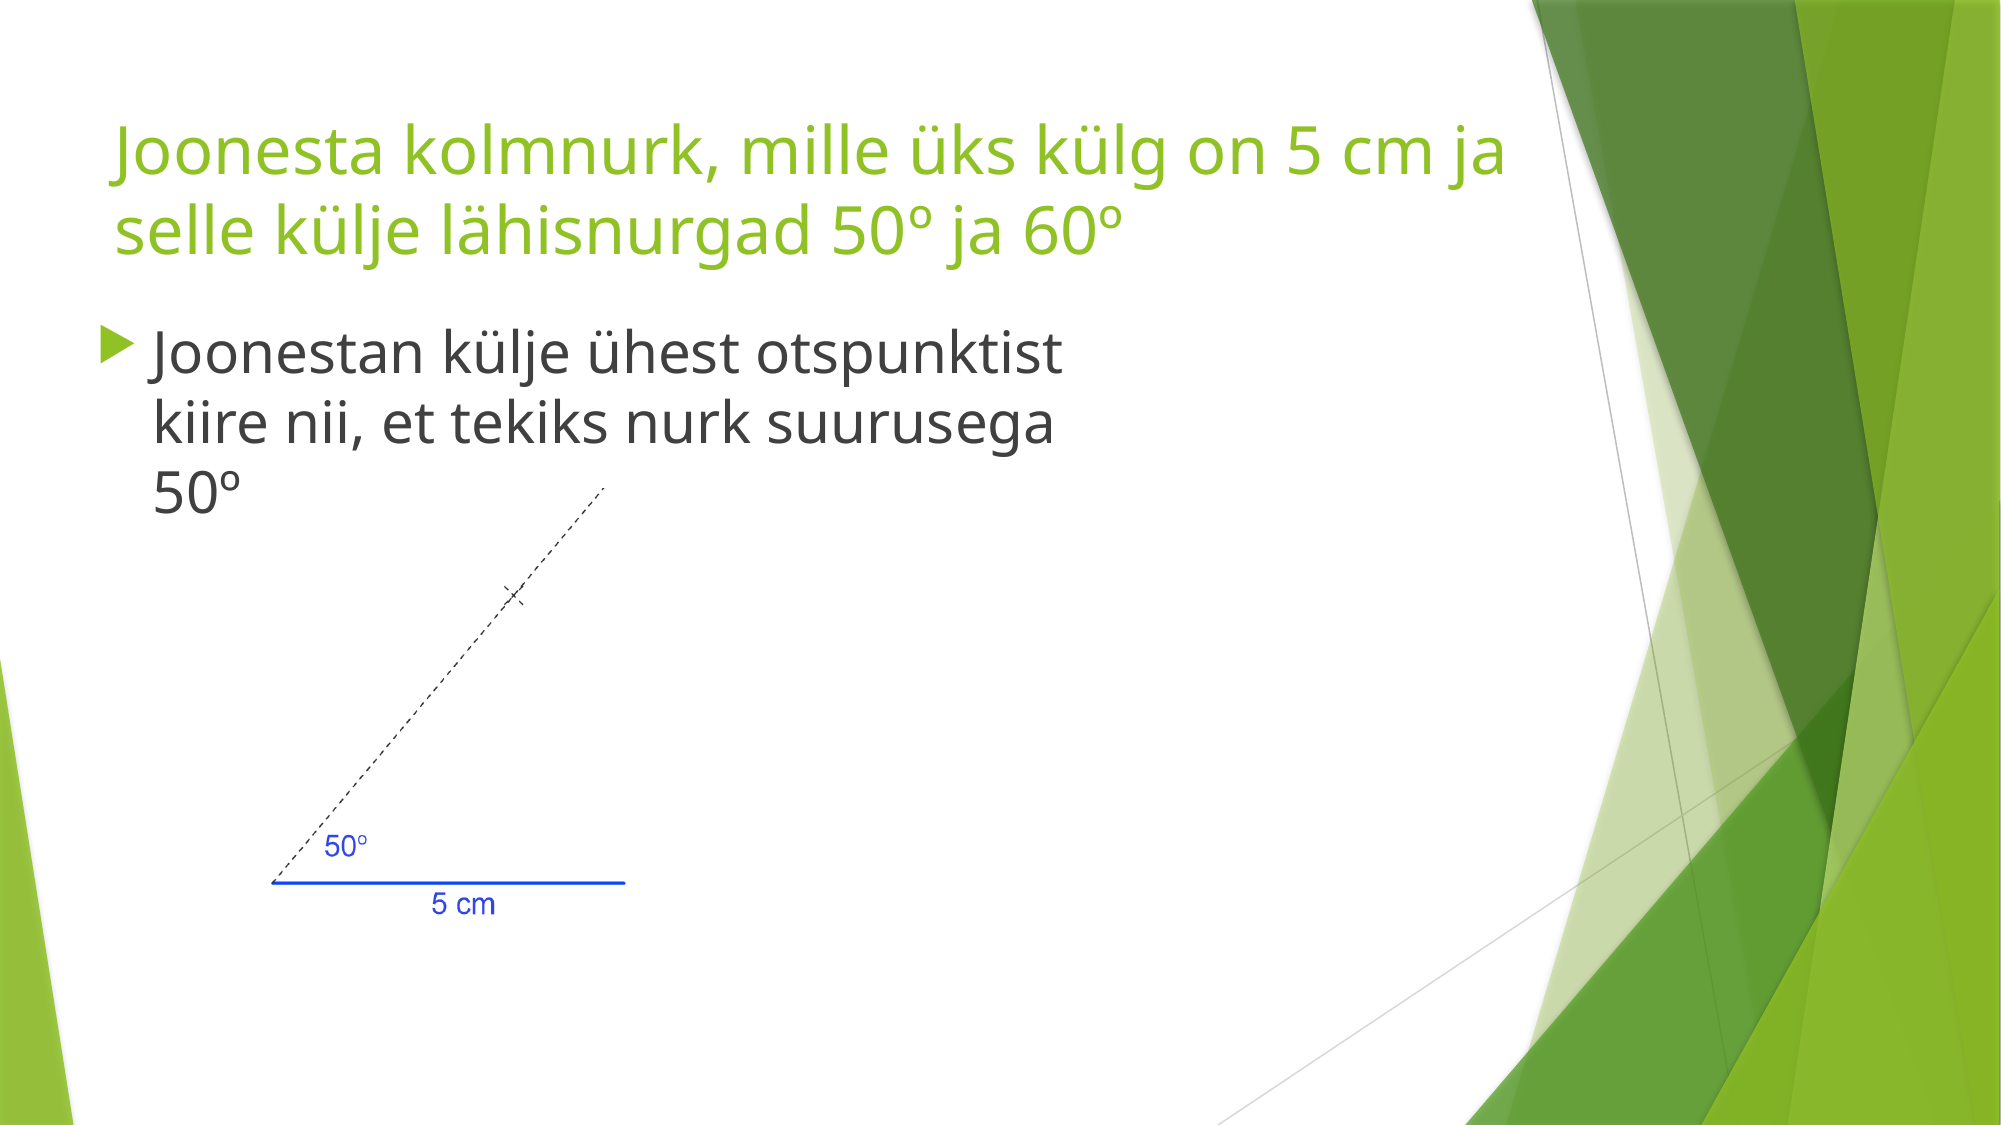

# Joonesta kolmnurk, mille üks külg on 5 cm ja selle külje lähisnurgad 50º ja 60º
Joonestan külje ühest otspunktist kiire nii, et tekiks nurk suurusega 50º